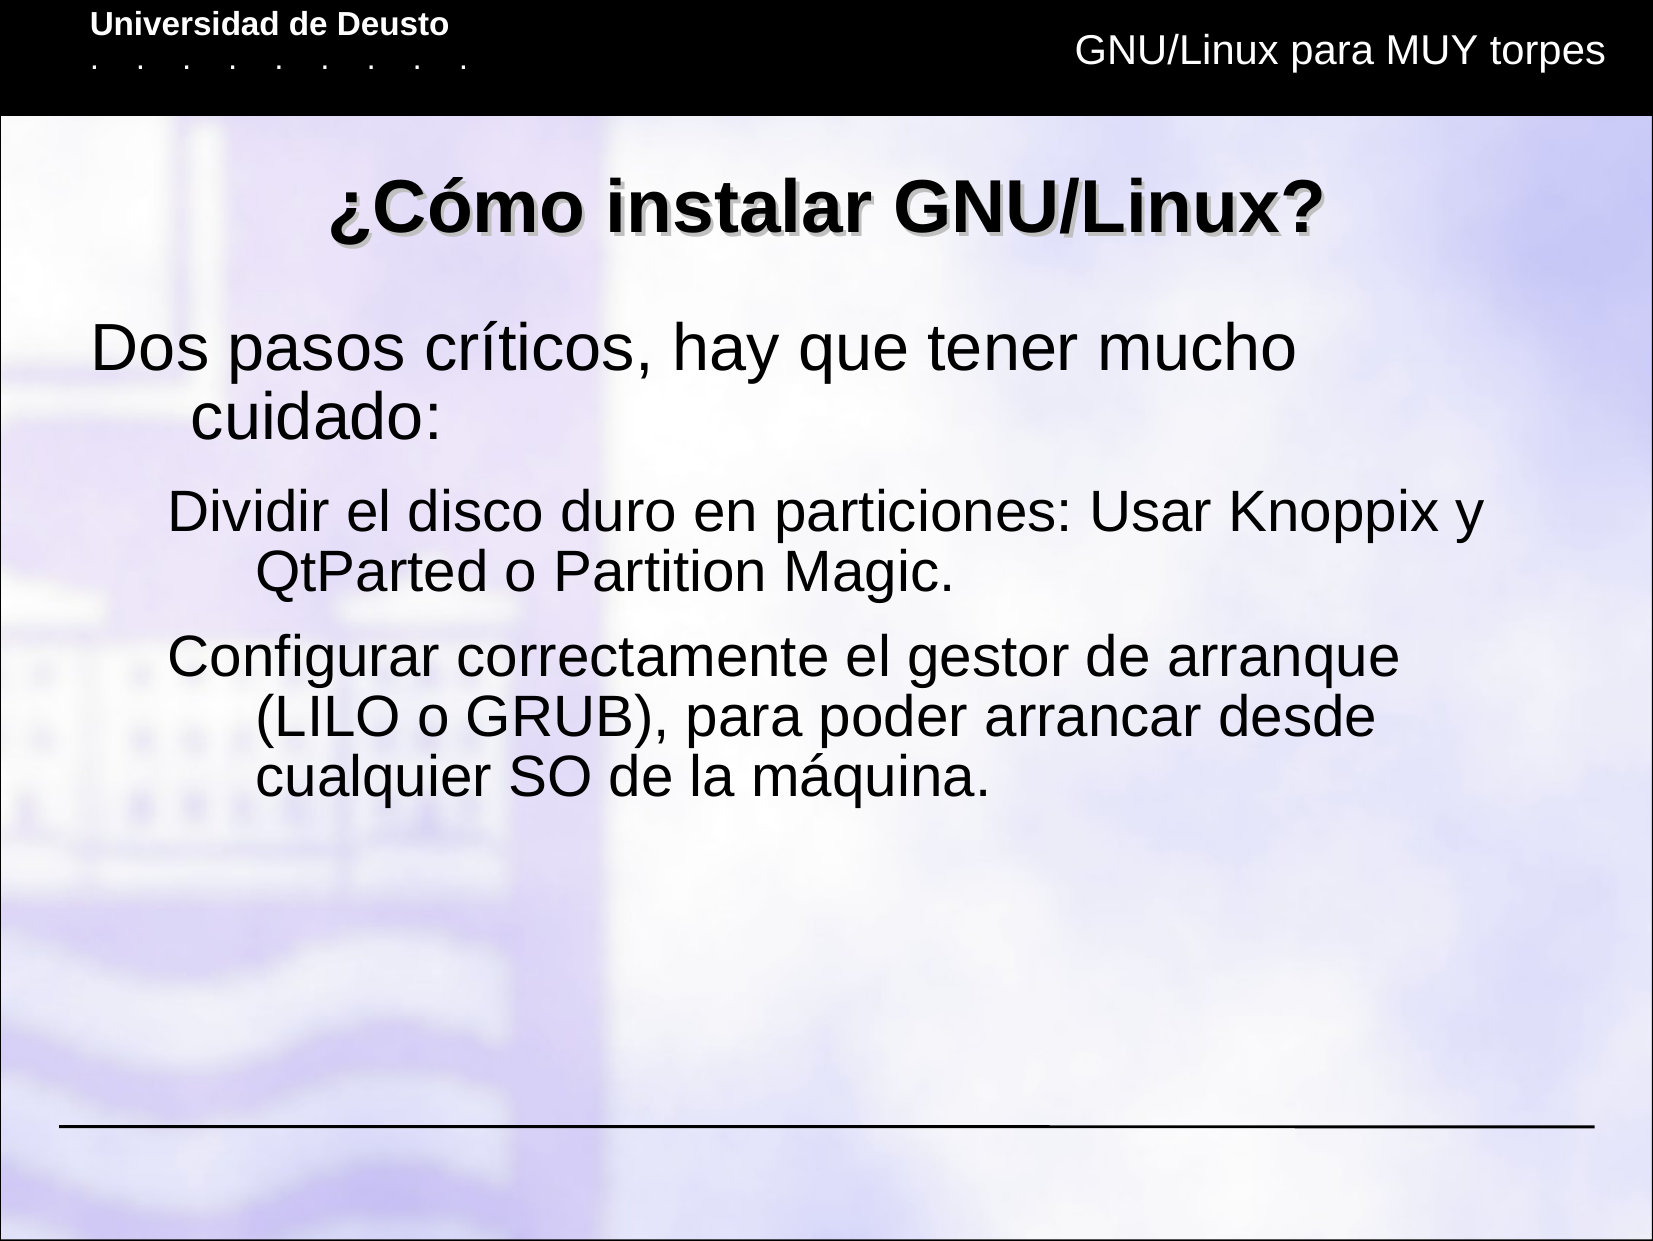

# ¿Cómo instalar GNU/Linux?
Dos pasos críticos, hay que tener mucho cuidado:
Dividir el disco duro en particiones: Usar Knoppix y QtParted o Partition Magic.
Configurar correctamente el gestor de arranque (LILO o GRUB), para poder arrancar desde cualquier SO de la máquina.